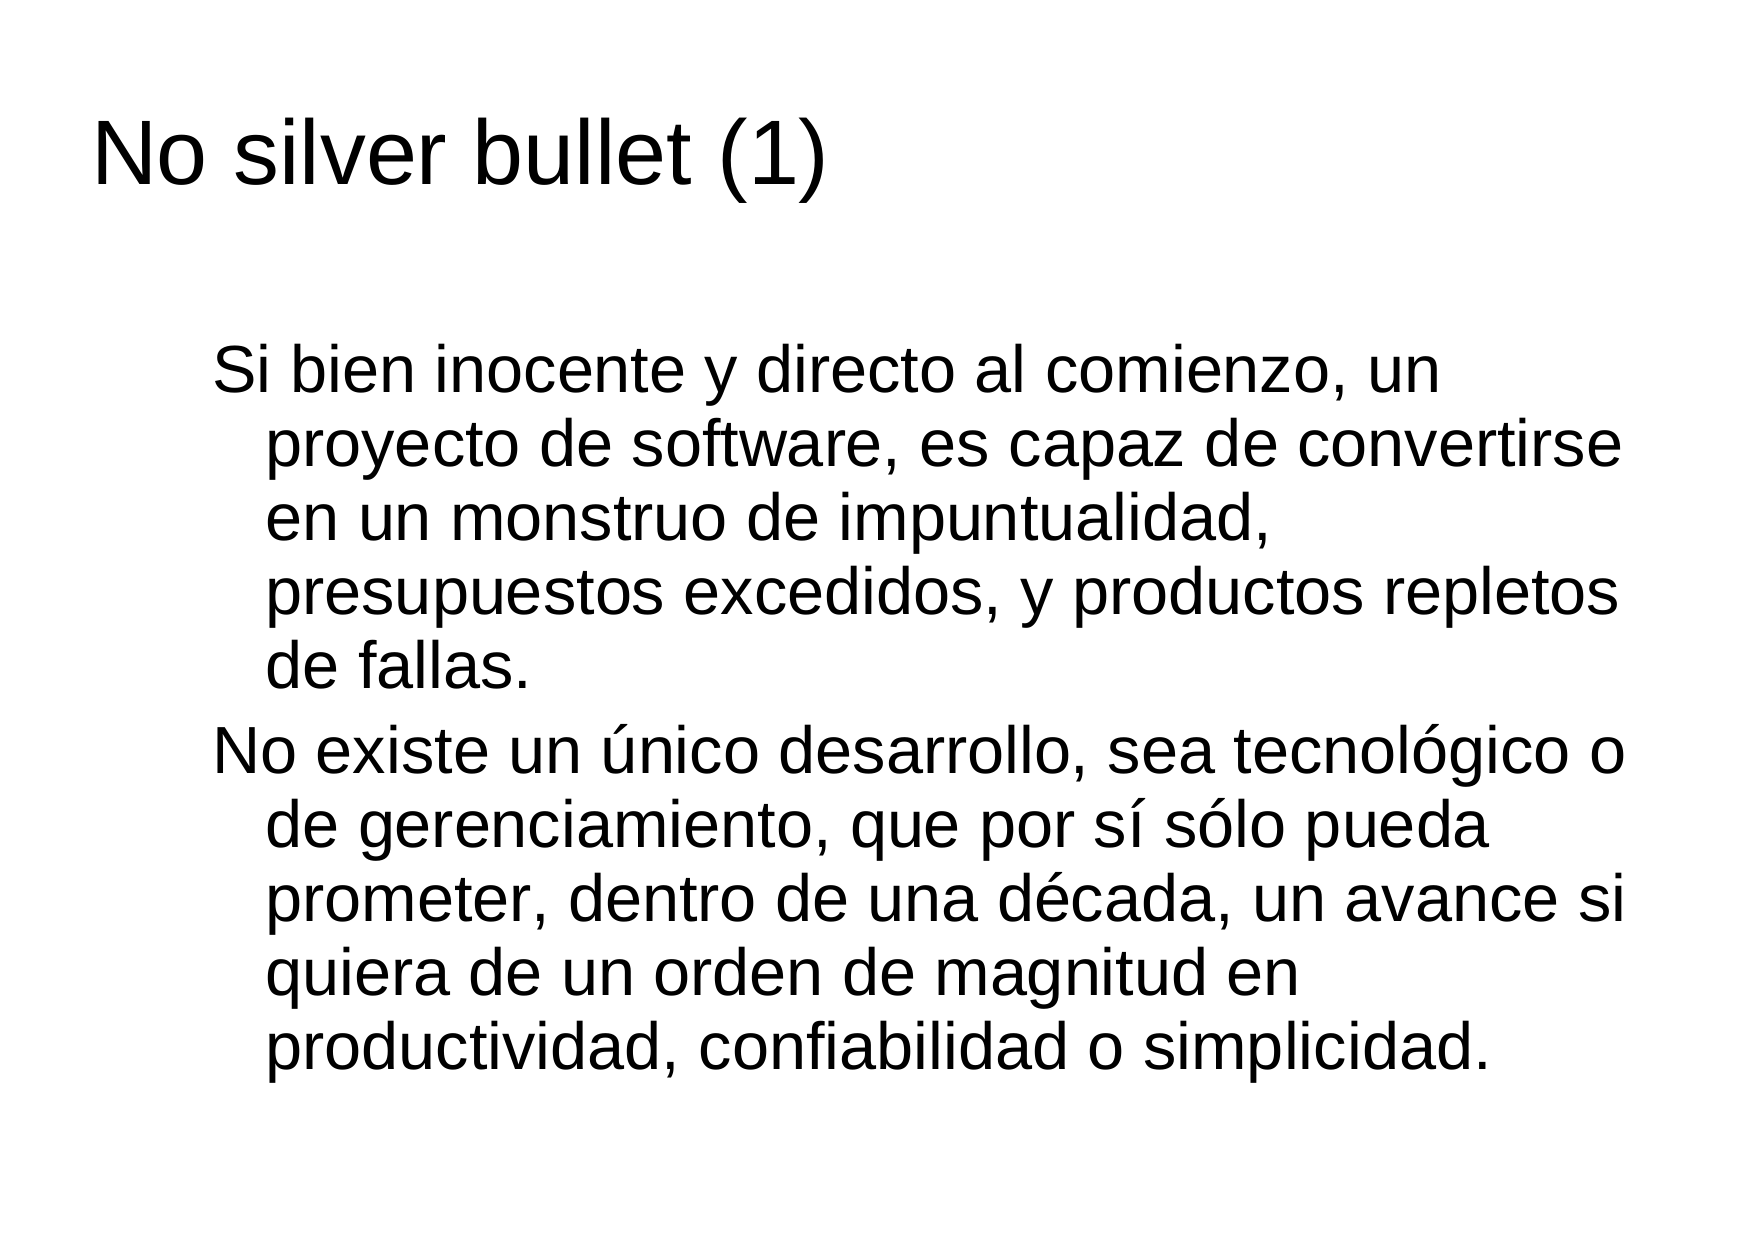

# No silver bullet (1)
Si bien inocente y directo al comienzo, un proyecto de software, es capaz de convertirse en un monstruo de impuntualidad, presupuestos excedidos, y productos repletos de fallas.
No existe un único desarrollo, sea tecnológico o de gerenciamiento, que por sí sólo pueda prometer, dentro de una década, un avance si quiera de un orden de magnitud en productividad, confiabilidad o simplicidad.